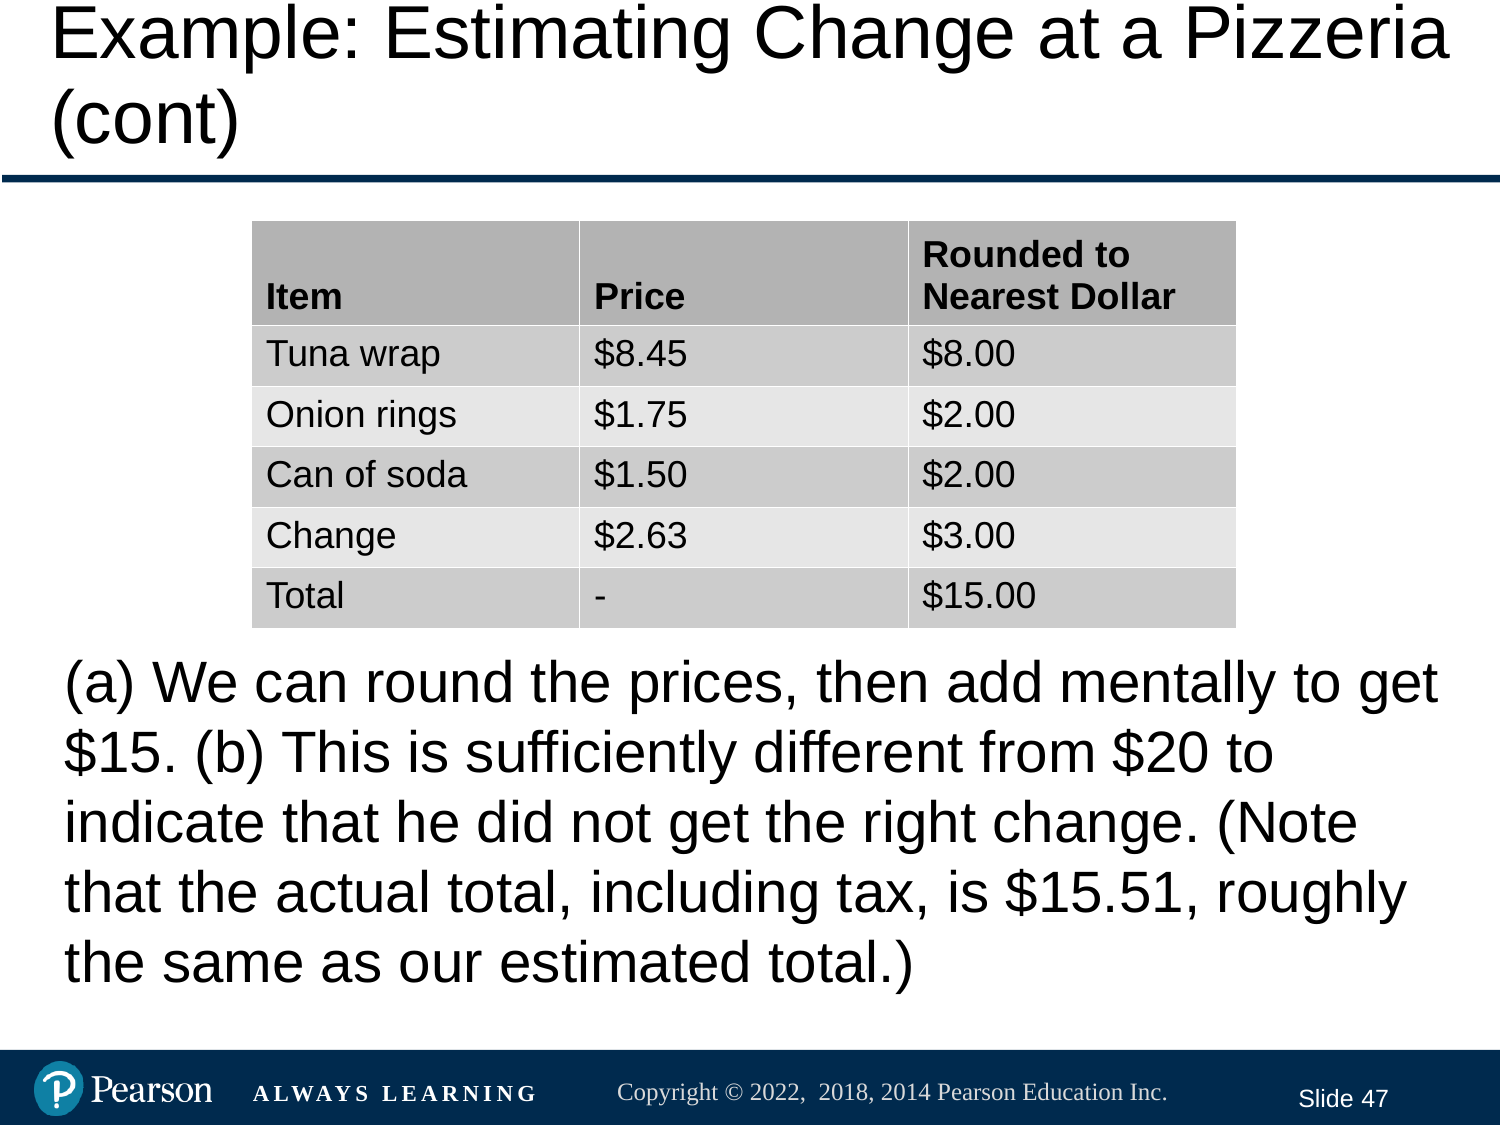

# Example: Estimating Change at a Pizzeria (cont)
| Item | Price | Rounded to Nearest Dollar |
| --- | --- | --- |
| Tuna wrap | $8.45 | $8.00 |
| Onion rings | $1.75 | $2.00 |
| Can of soda | $1.50 | $2.00 |
| Change | $2.63 | $3.00 |
| Total | - | $15.00 |
(a) We can round the prices, then add mentally to get $15. (b) This is sufficiently different from $20 to indicate that he did not get the right change. (Note that the actual total, including tax, is $15.51, roughly the same as our estimated total.)